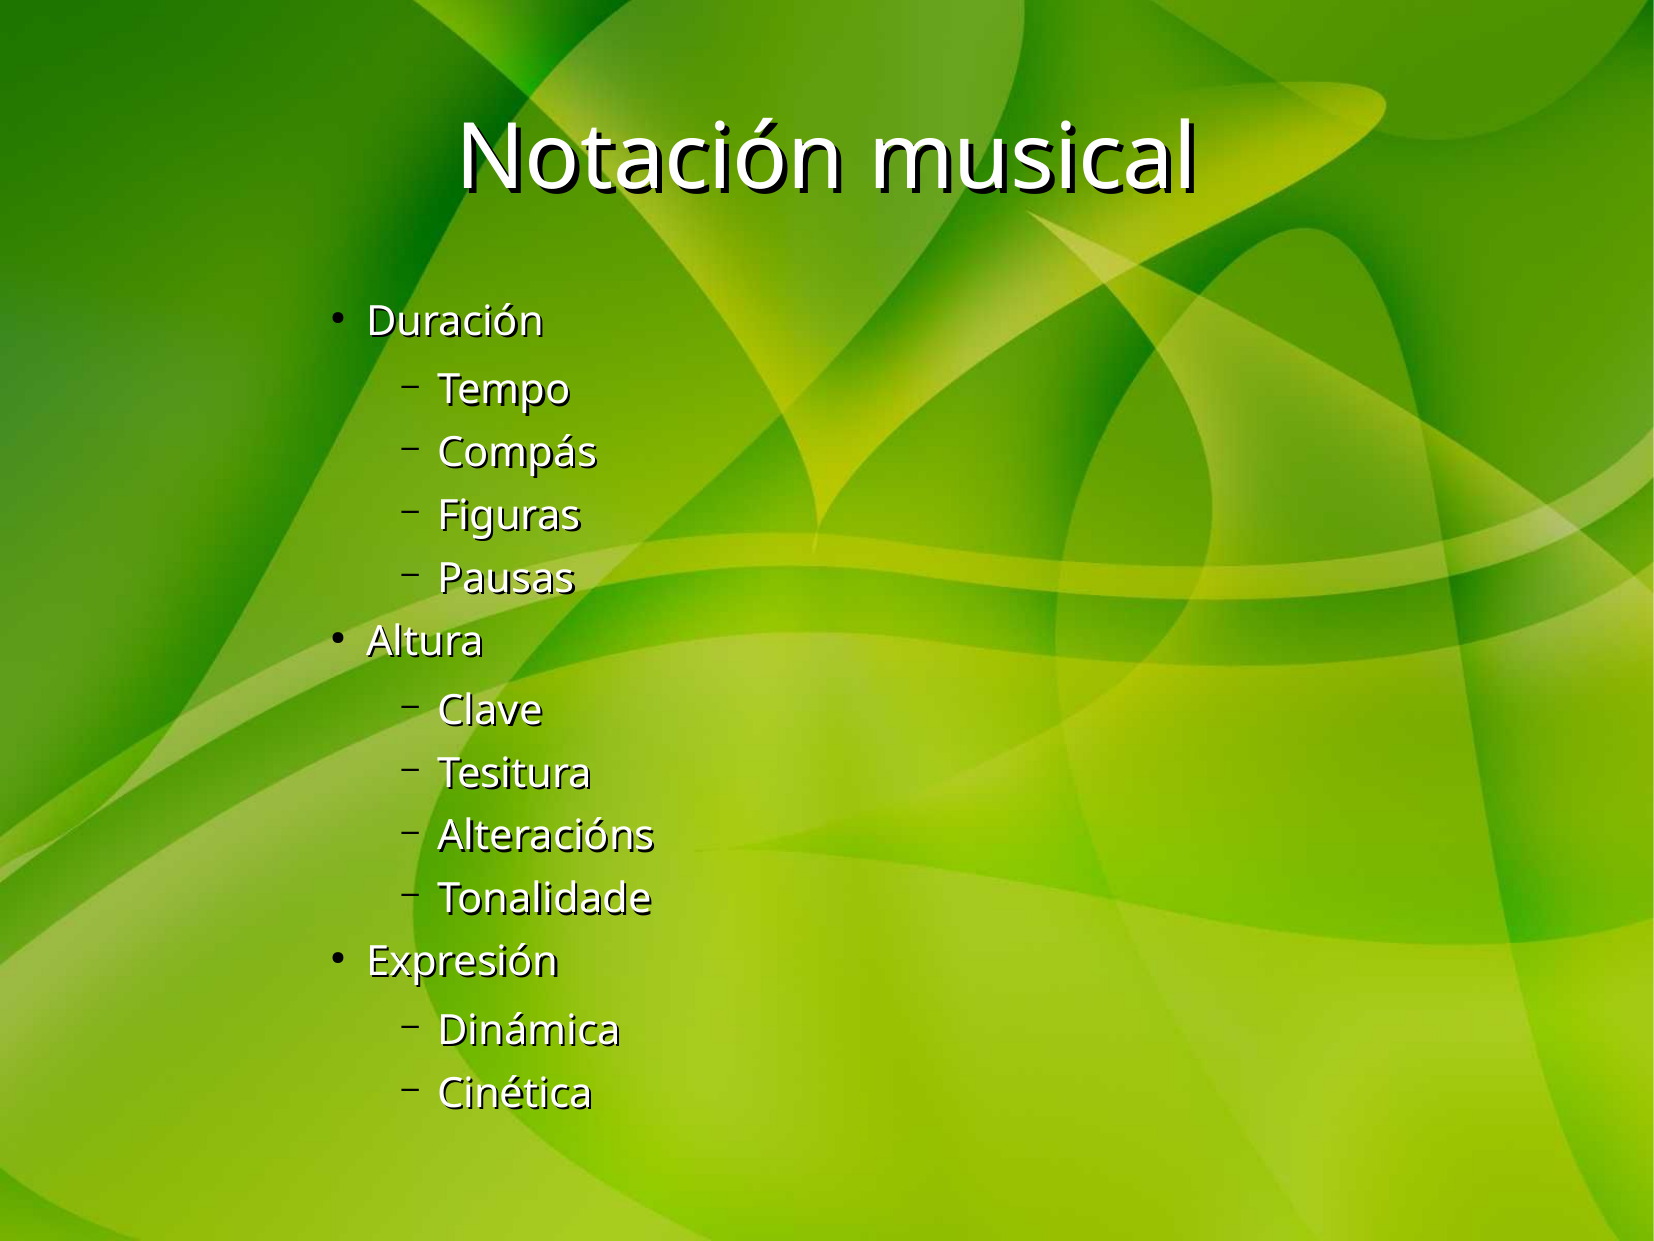

# Notación musical
Duración
Tempo
Compás
Figuras
Pausas
Altura
Clave
Tesitura
Alteracións
Tonalidade
Expresión
Dinámica
Cinética